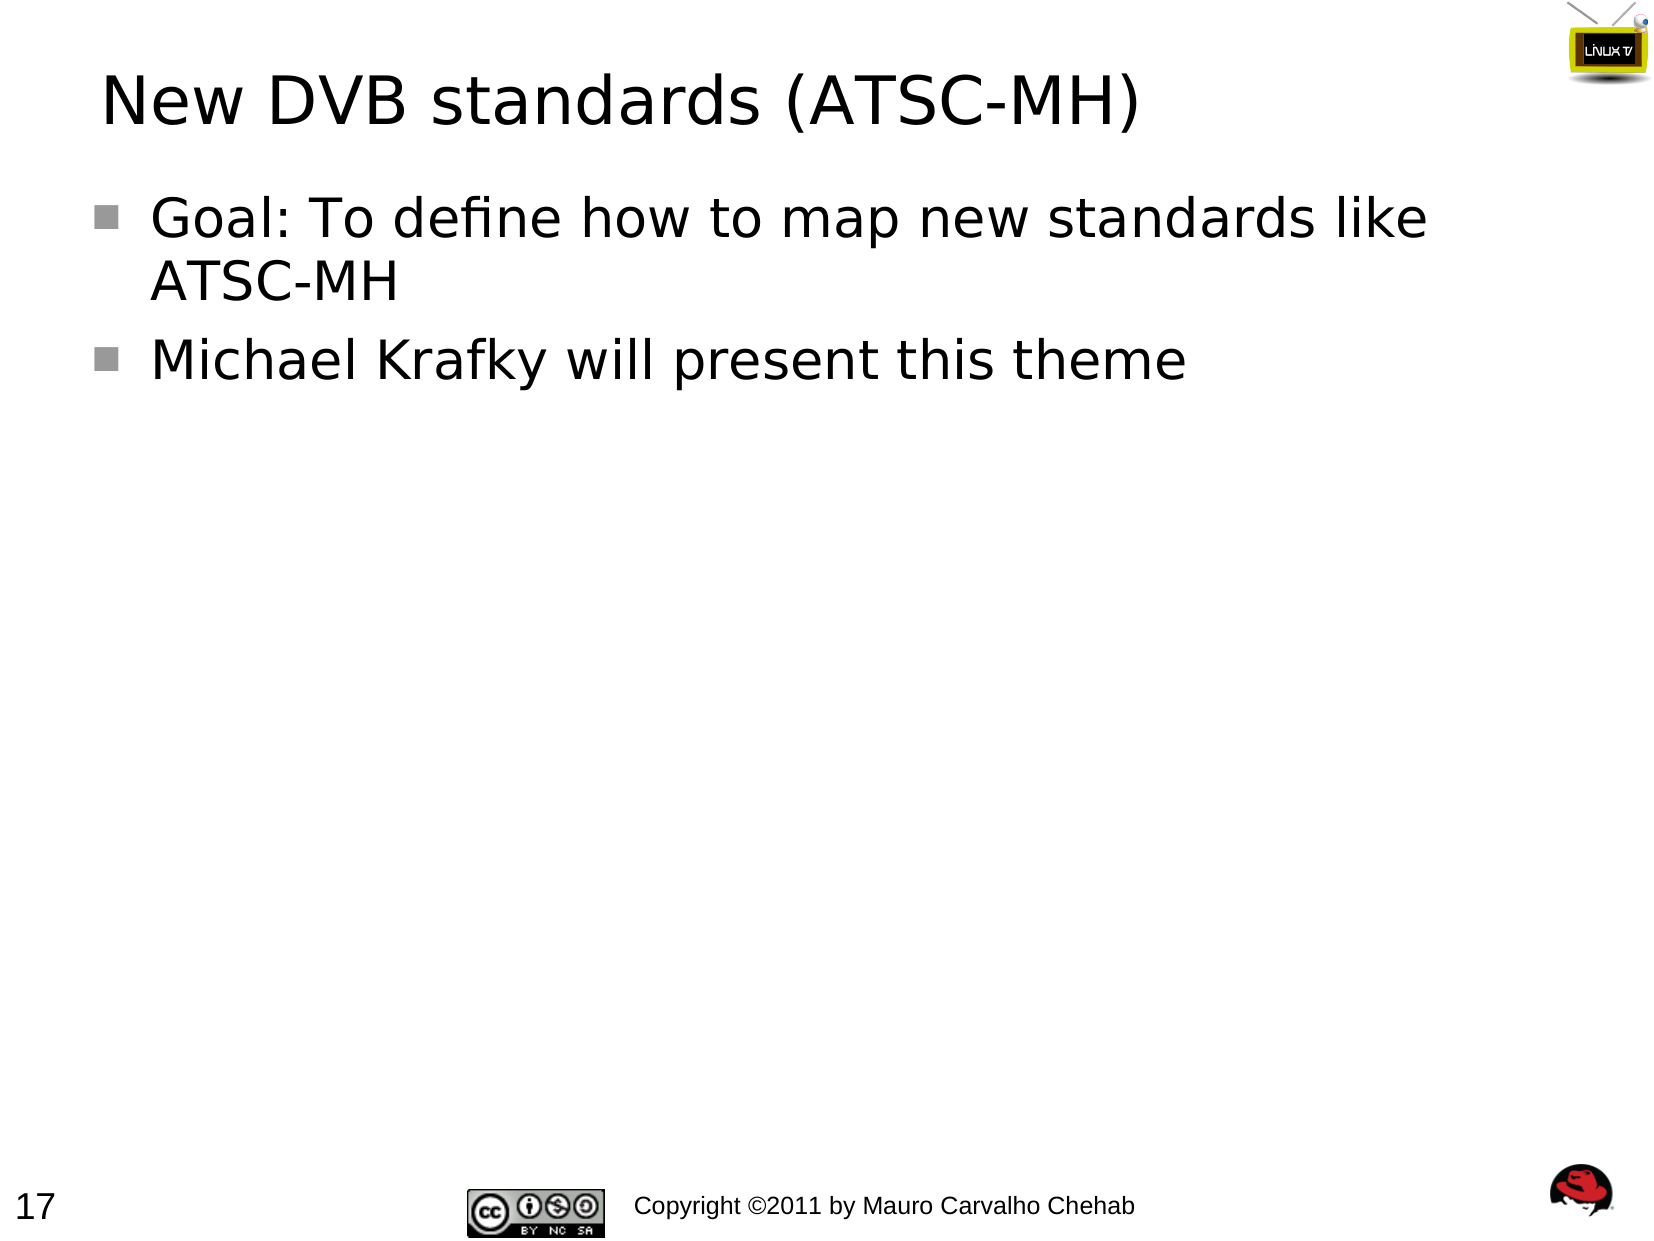

# New DVB standards (ATSC-MH)
Goal: To define how to map new standards like ATSC-MH
Michael Krafky will present this theme